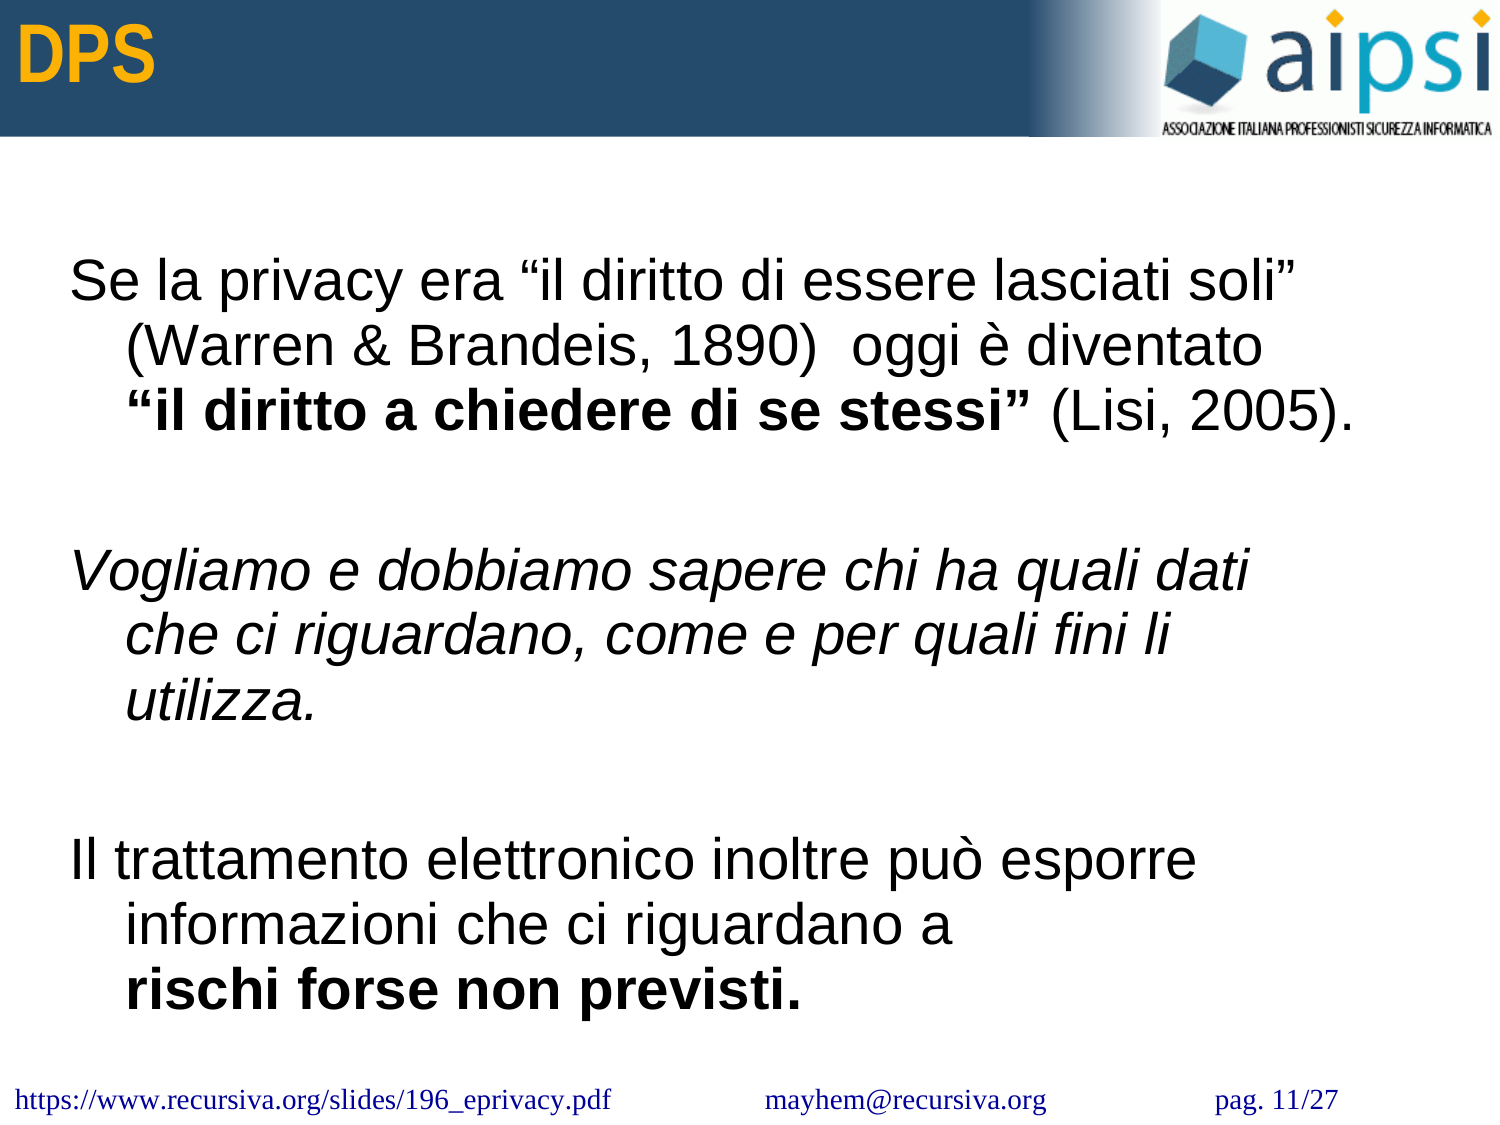

# DPS
Se la privacy era “il diritto di essere lasciati soli” (Warren & Brandeis, 1890) oggi è diventato “il diritto a chiedere di se stessi” (Lisi, 2005).
Vogliamo e dobbiamo sapere chi ha quali dati che ci riguardano, come e per quali fini li utilizza.
Il trattamento elettronico inoltre può esporre informazioni che ci riguardano a rischi forse non previsti.
11